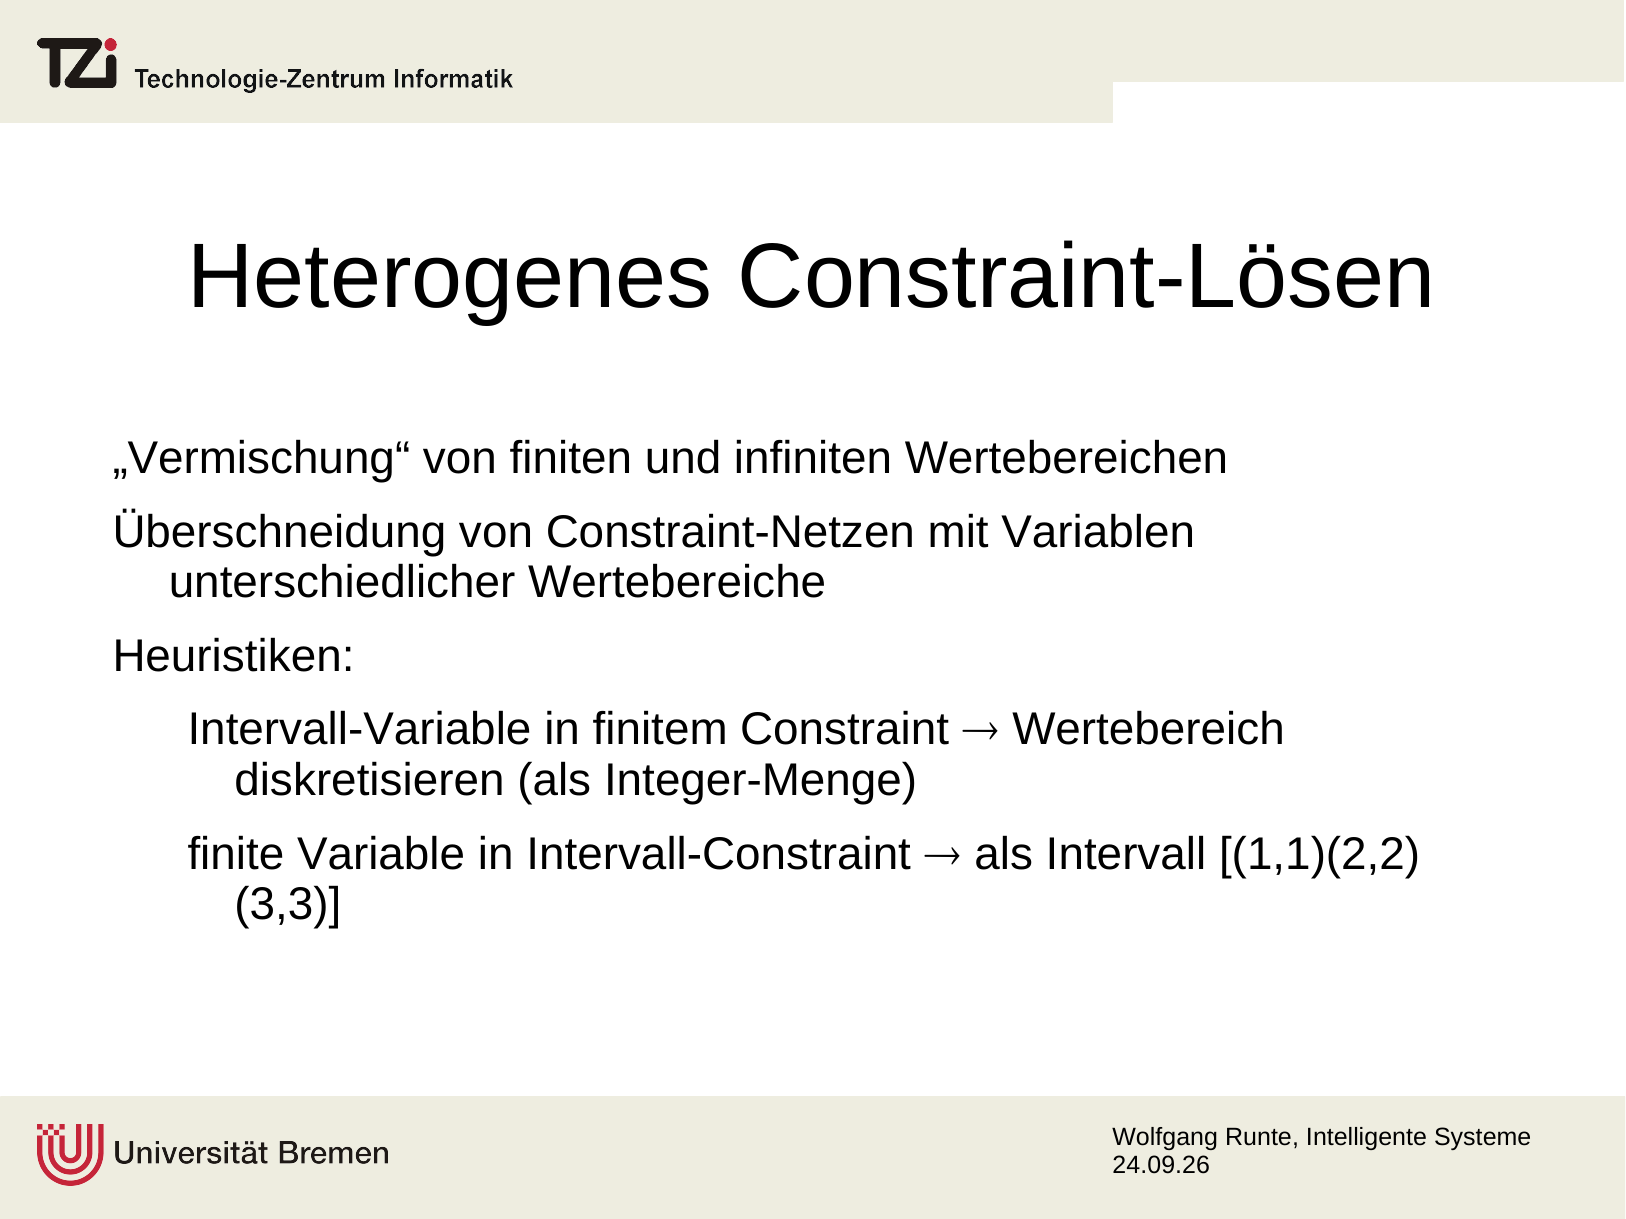

# Heterogenes Constraint-Lösen
„Vermischung“ von finiten und infiniten Wertebereichen
Überschneidung von Constraint-Netzen mit Variablen unterschiedlicher Wertebereiche
Heuristiken:
Intervall-Variable in finitem Constraint  Wertebereich diskretisieren (als Integer-Menge)
finite Variable in Intervall-Constraint  als Intervall [(1,1)(2,2)(3,3)]